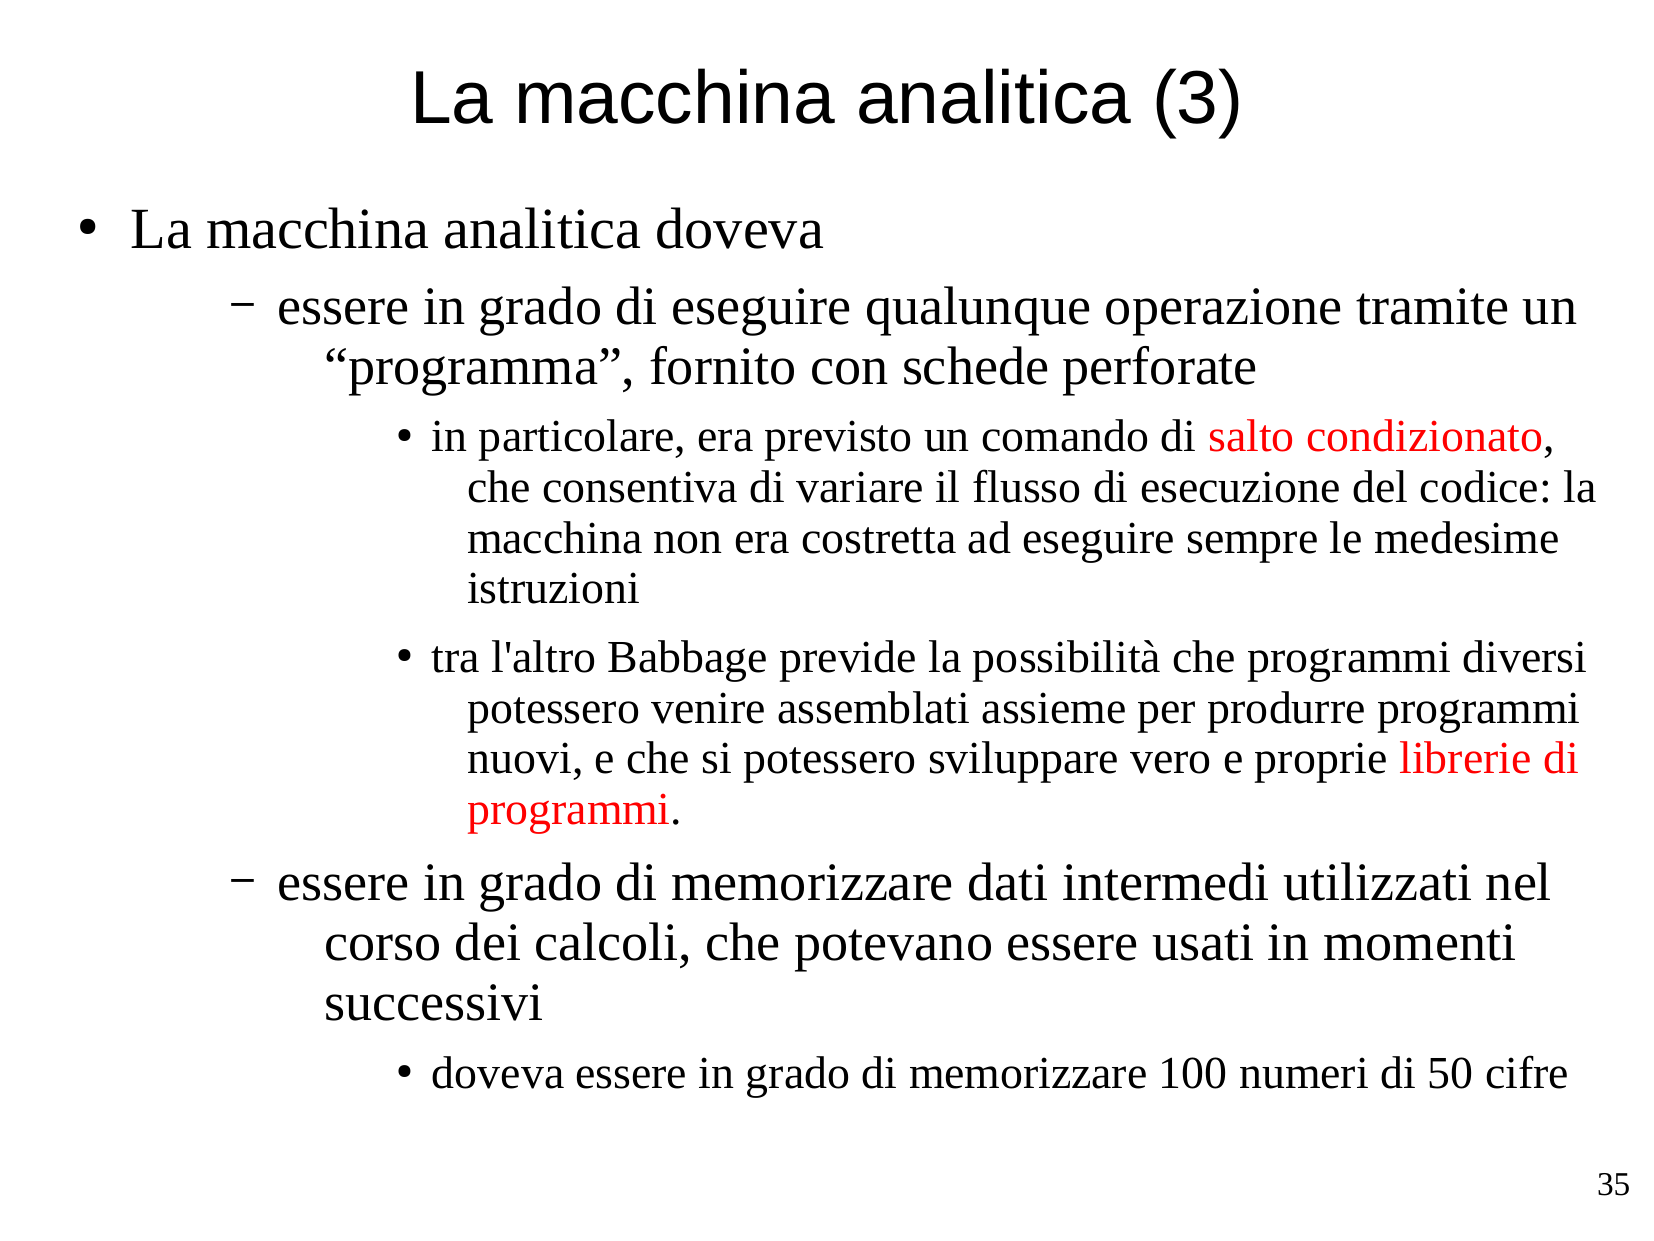

# La macchina analitica (3)
La macchina analitica doveva
essere in grado di eseguire qualunque operazione tramite un “programma”, fornito con schede perforate
in particolare, era previsto un comando di salto condizionato, che consentiva di variare il flusso di esecuzione del codice: la macchina non era costretta ad eseguire sempre le medesime istruzioni
tra l'altro Babbage previde la possibilità che programmi diversi potessero venire assemblati assieme per produrre programmi nuovi, e che si potessero sviluppare vero e proprie librerie di programmi.
essere in grado di memorizzare dati intermedi utilizzati nel corso dei calcoli, che potevano essere usati in momenti successivi
doveva essere in grado di memorizzare 100 numeri di 50 cifre